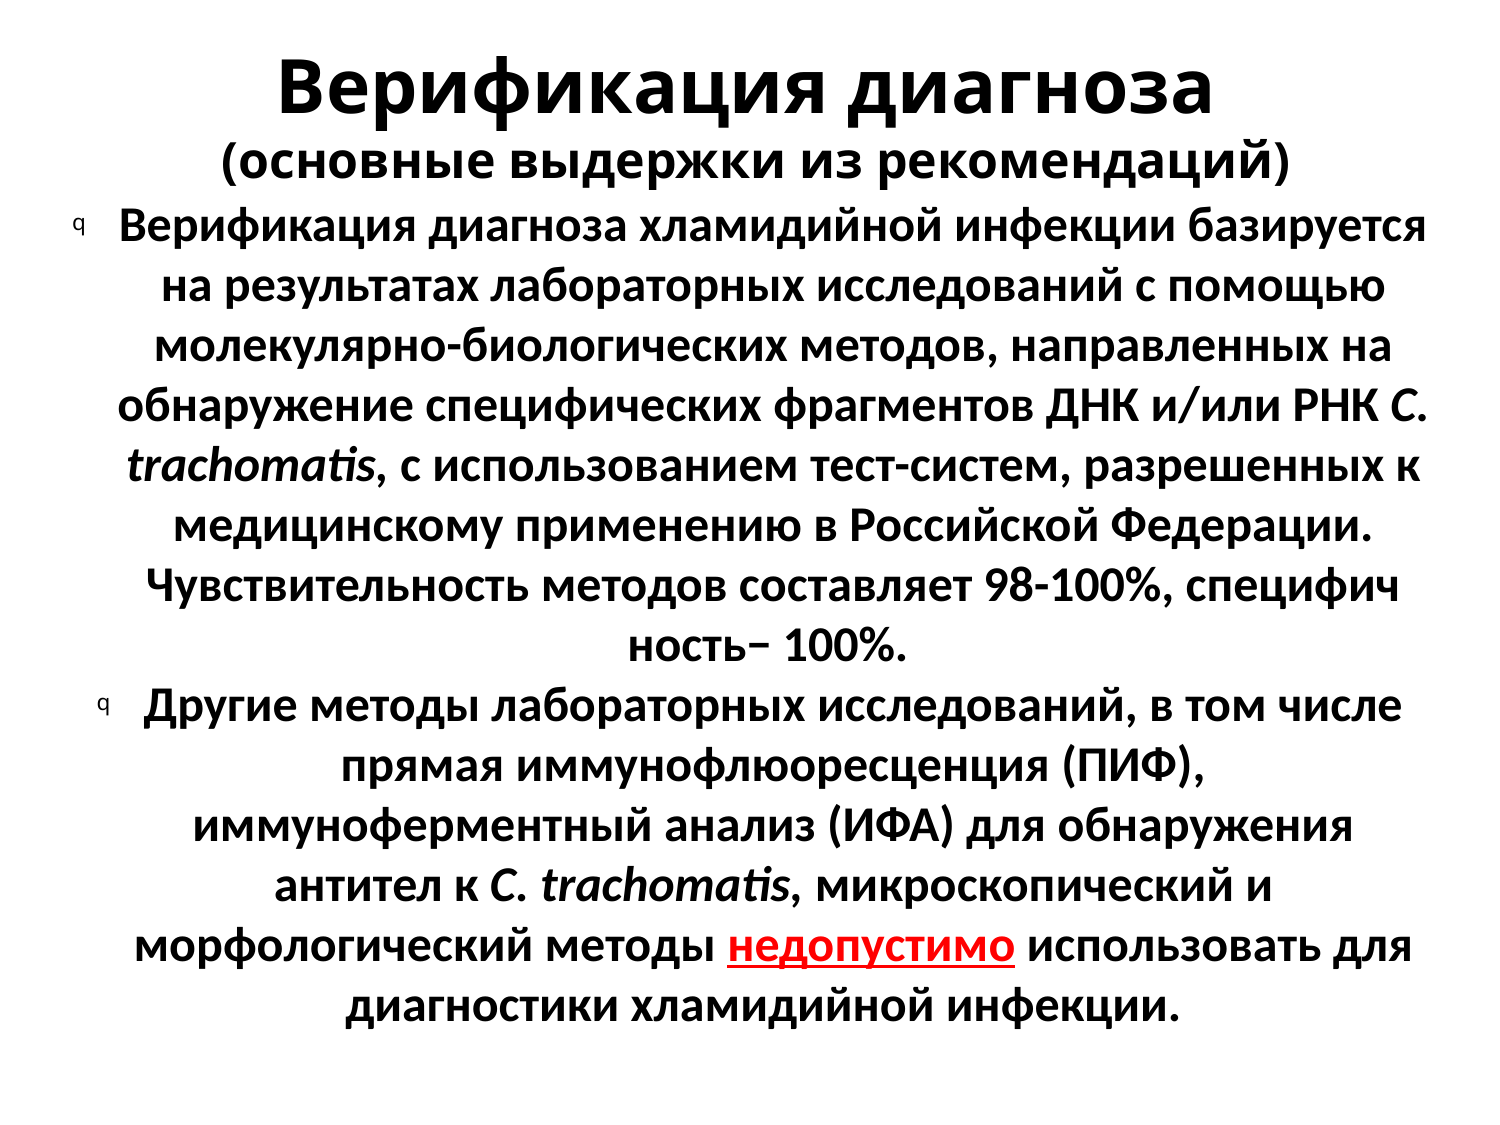

# Верификация диагноза (основные выдержки из рекомендаций)
Верификация диагноза хламидийной инфекции базируется на результатах лабораторных исследований с помощью молекулярно-биологических методов, направленных на обнаружение специфи­ческих фрагментов ДНК и/или РНК С. trachomatis, с использованием тест-систем, разрешенных к медицинскому применению в Российской Федерации. Чувствительность методов составляет 98-100%, специфич­ность− 100%.
Другие методы лабораторных исследований, в том числе прямая иммунофлюоресценция (ПИФ), иммуноферментный анализ (ИФА) для обнаружения антител к С. trachomatis, микроскопический и морфологический методы недопустимо использовать для диагностики хламидийной инфекции.